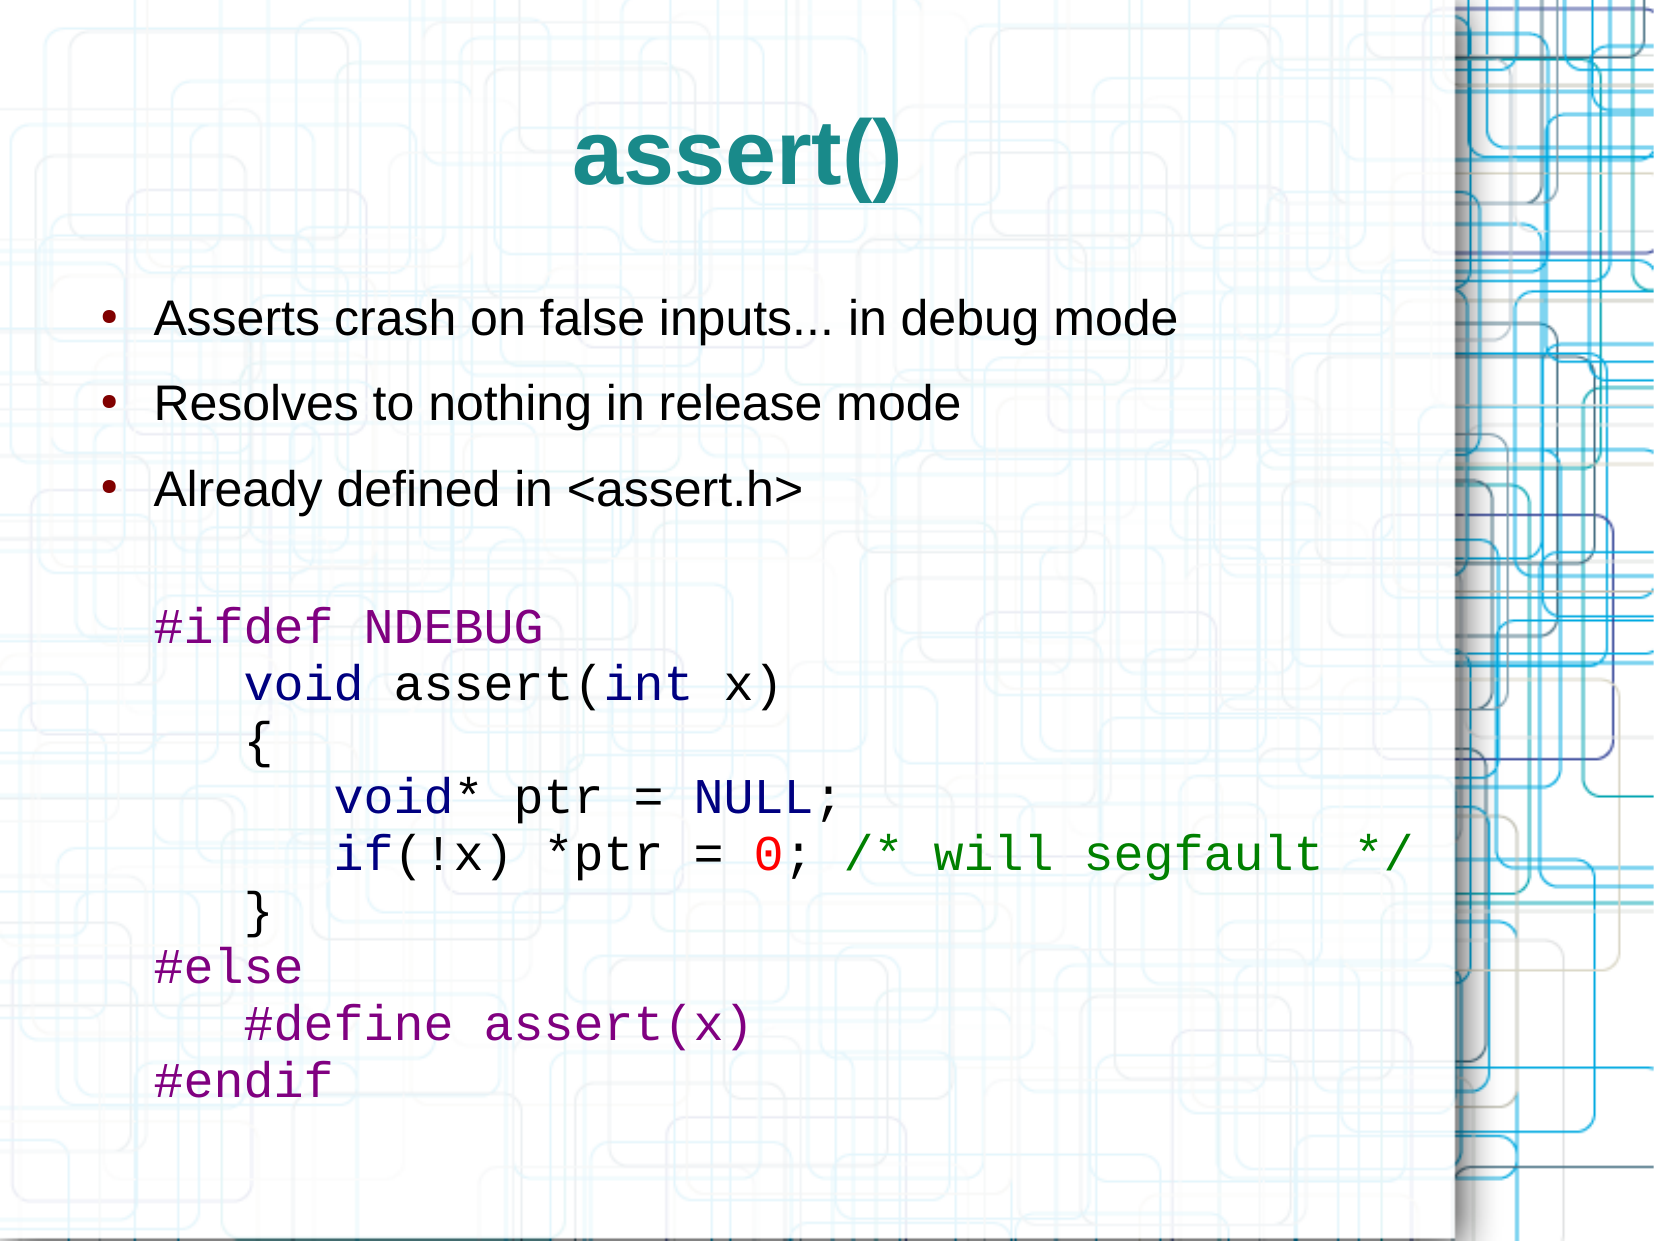

# assert()
Asserts crash on false inputs... in debug mode
Resolves to nothing in release mode
Already defined in <assert.h>
#ifdef NDEBUG
 void assert(int x)
 {
 void* ptr = NULL;
 if(!x) *ptr = 0; /* will segfault */
 }
#else
 #define assert(x)
#endif